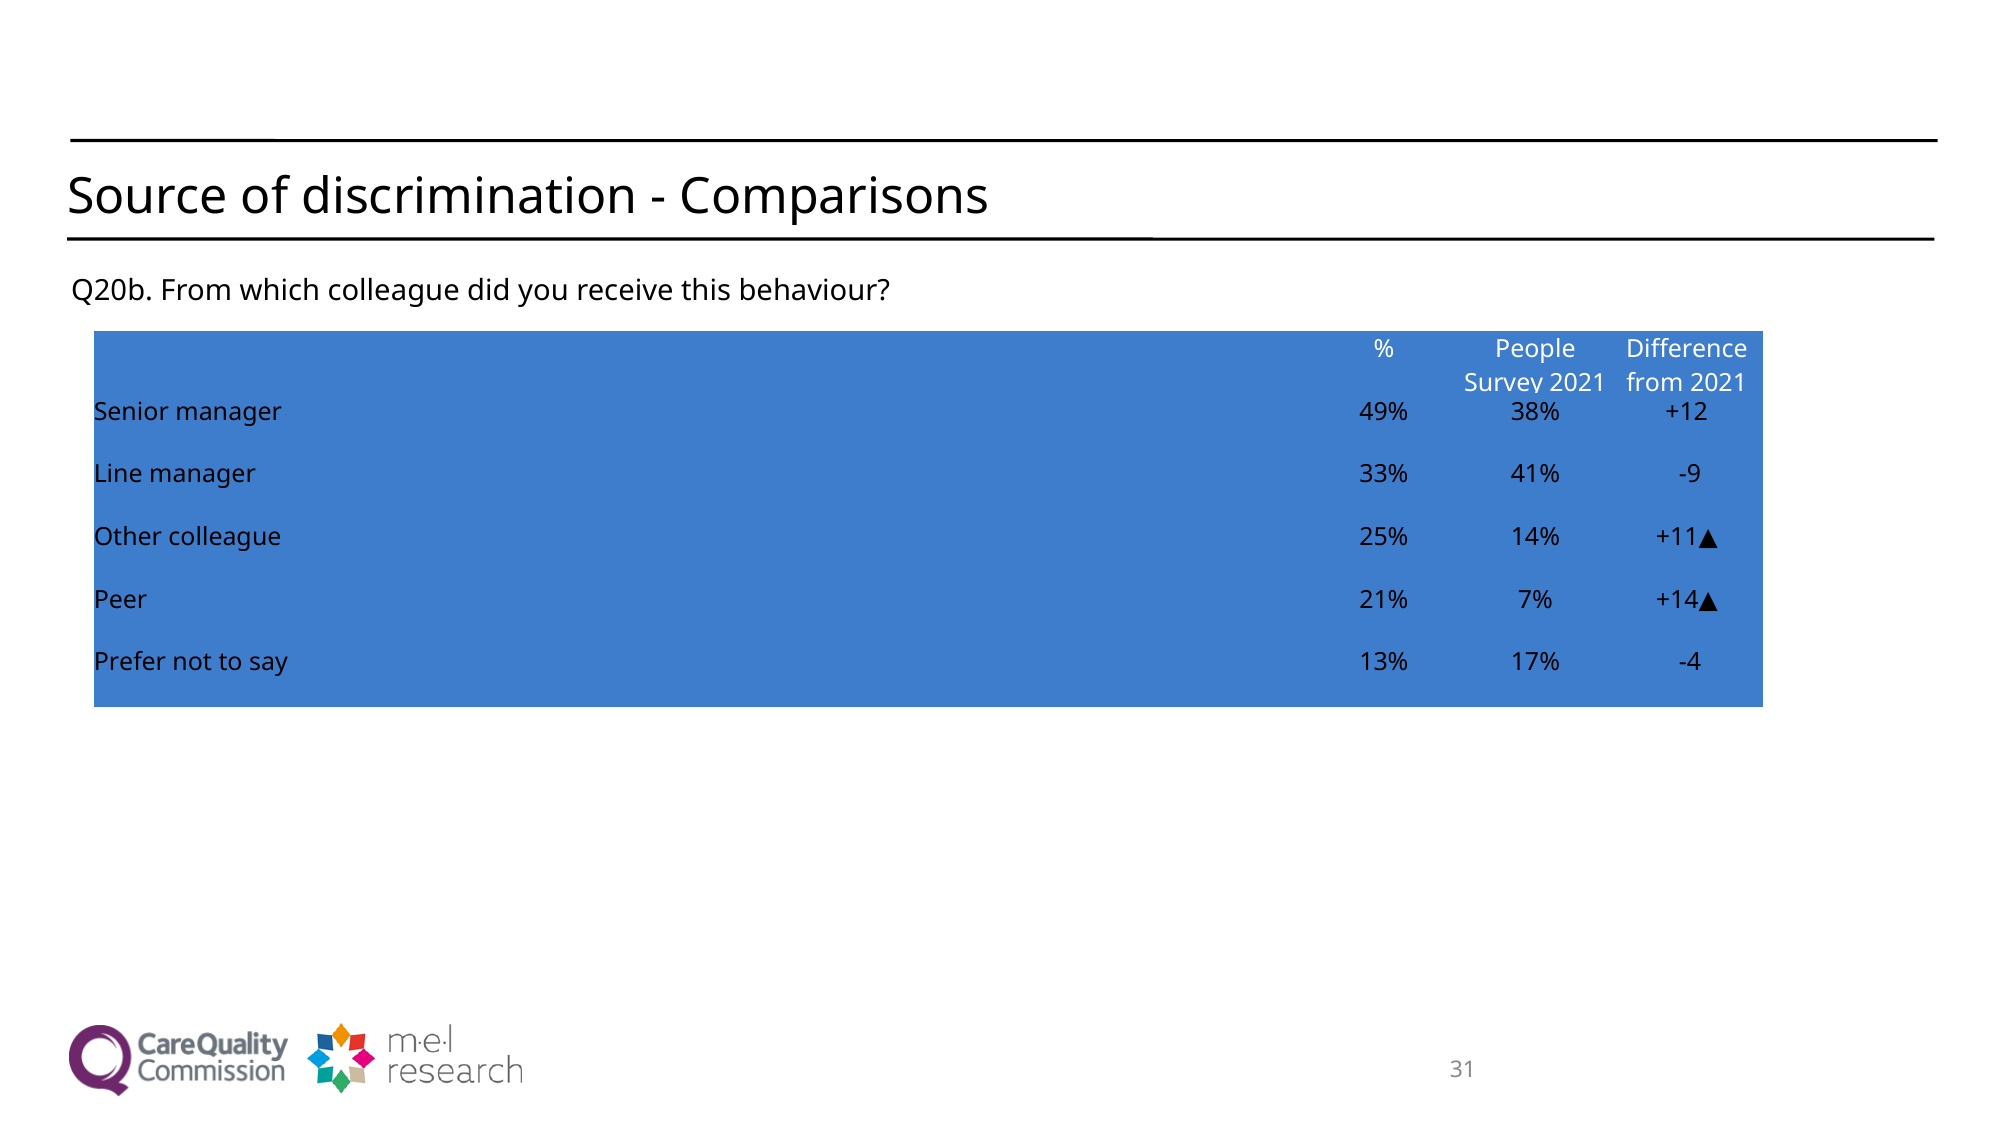

# Source of discrimination - Comparisons
Q20b. From which colleague did you receive this behaviour?
| | % | People Survey 2021 | Difference from 2021 |
| --- | --- | --- | --- |
| Senior manager | 49% | 38% | +12 |
| Line manager | 33% | 41% | -9 |
| Other colleague | 25% | 14% | +11▲ |
| Peer | 21% | 7% | +14▲ |
| Prefer not to say | 13% | 17% | -4 |